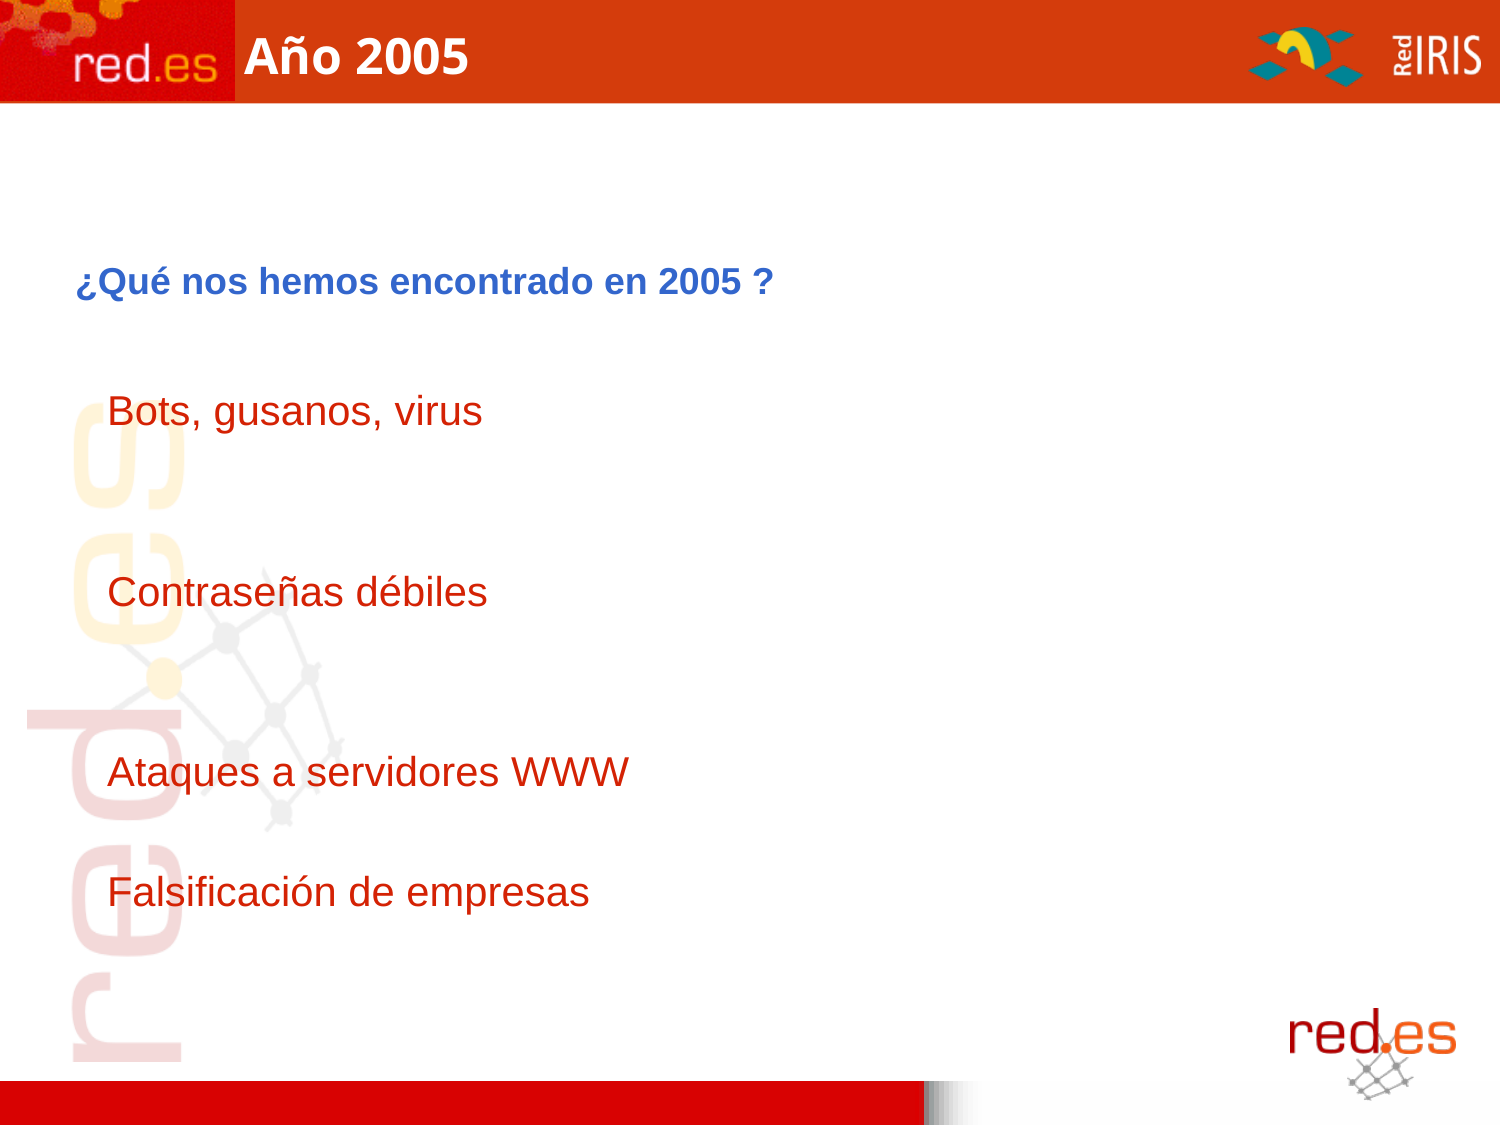

# Año 2005
¿Qué nos hemos encontrado en 2005 ?
Bots, gusanos, virus
Contraseñas débiles
Ataques a servidores WWW
Falsificación de empresas